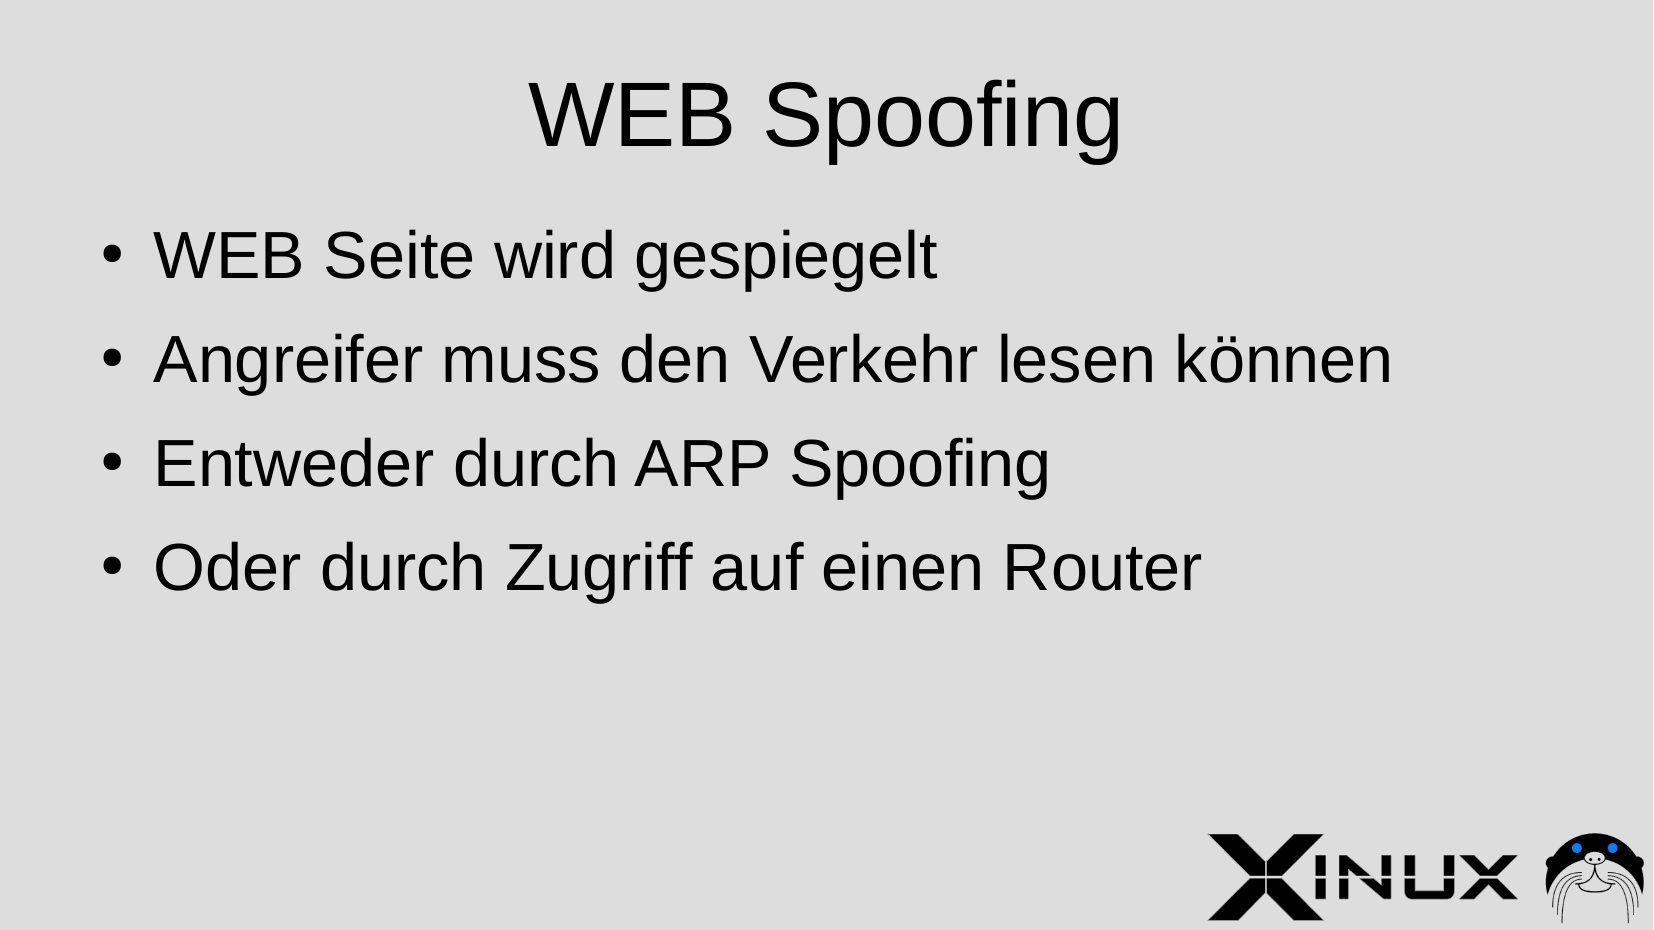

# WEB Spoofing
WEB Seite wird gespiegelt
Angreifer muss den Verkehr lesen können
Entweder durch ARP Spoofing
Oder durch Zugriff auf einen Router